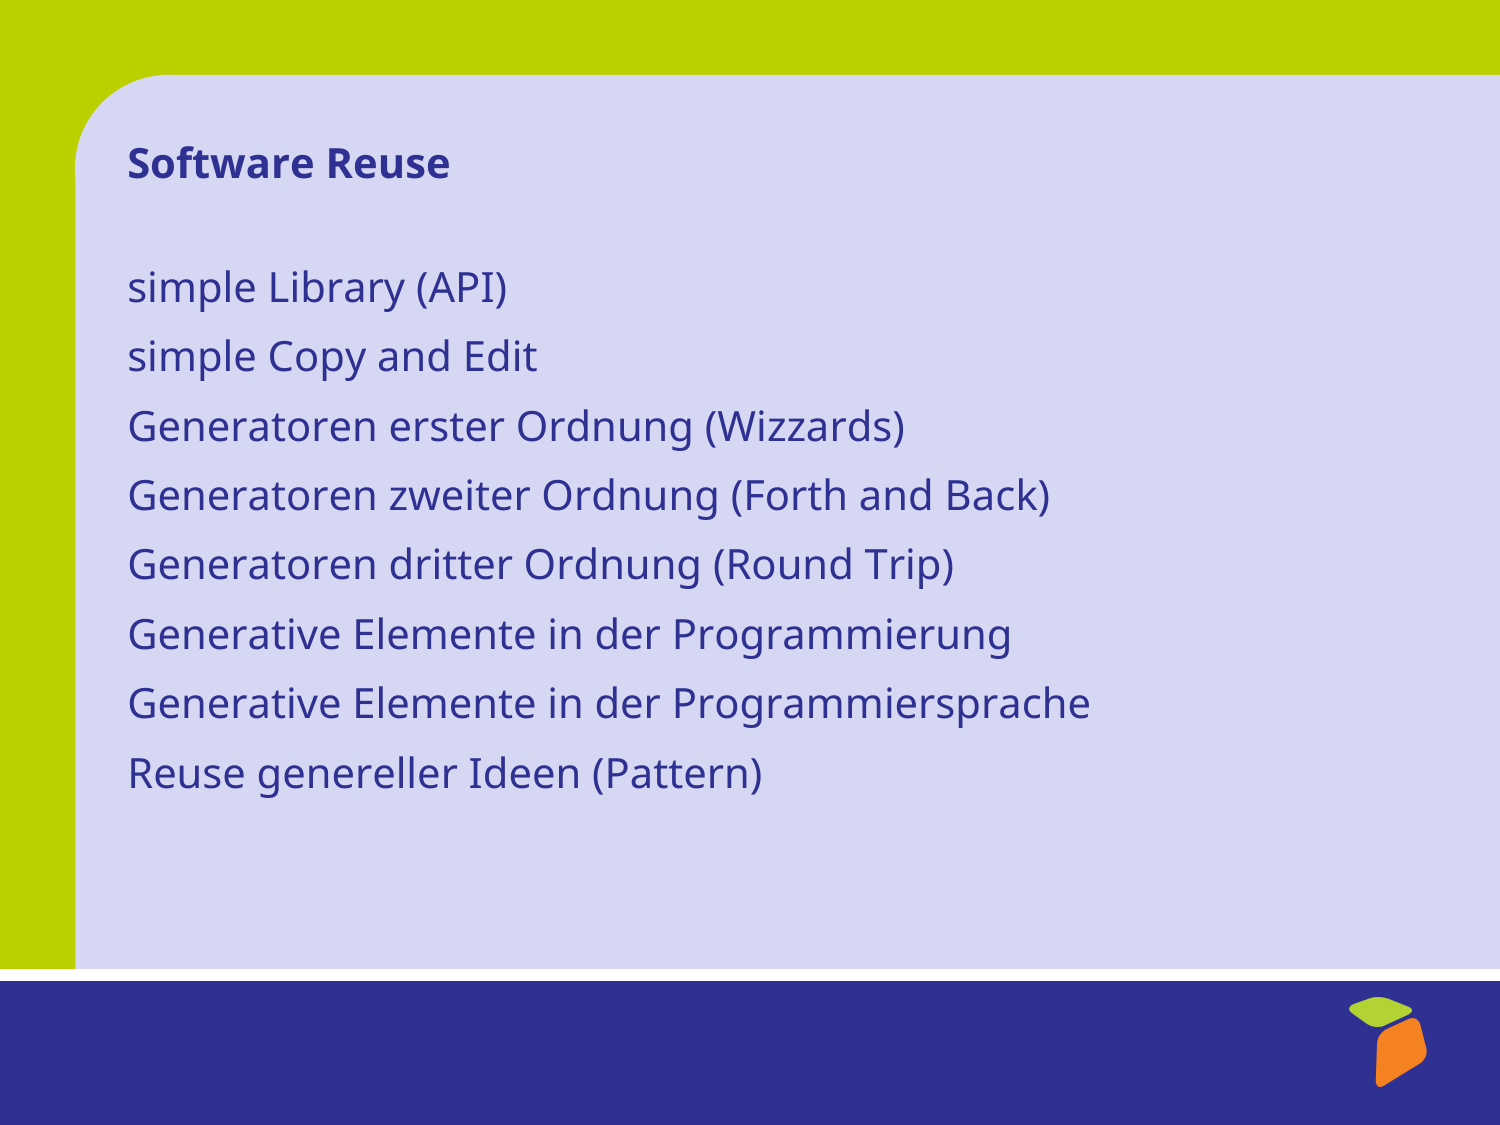

# Software Reuse
simple Library (API)
simple Copy and Edit
Generatoren erster Ordnung (Wizzards)
Generatoren zweiter Ordnung (Forth and Back)
Generatoren dritter Ordnung (Round Trip)
Generative Elemente in der Programmierung
Generative Elemente in der Programmiersprache
Reuse genereller Ideen (Pattern)